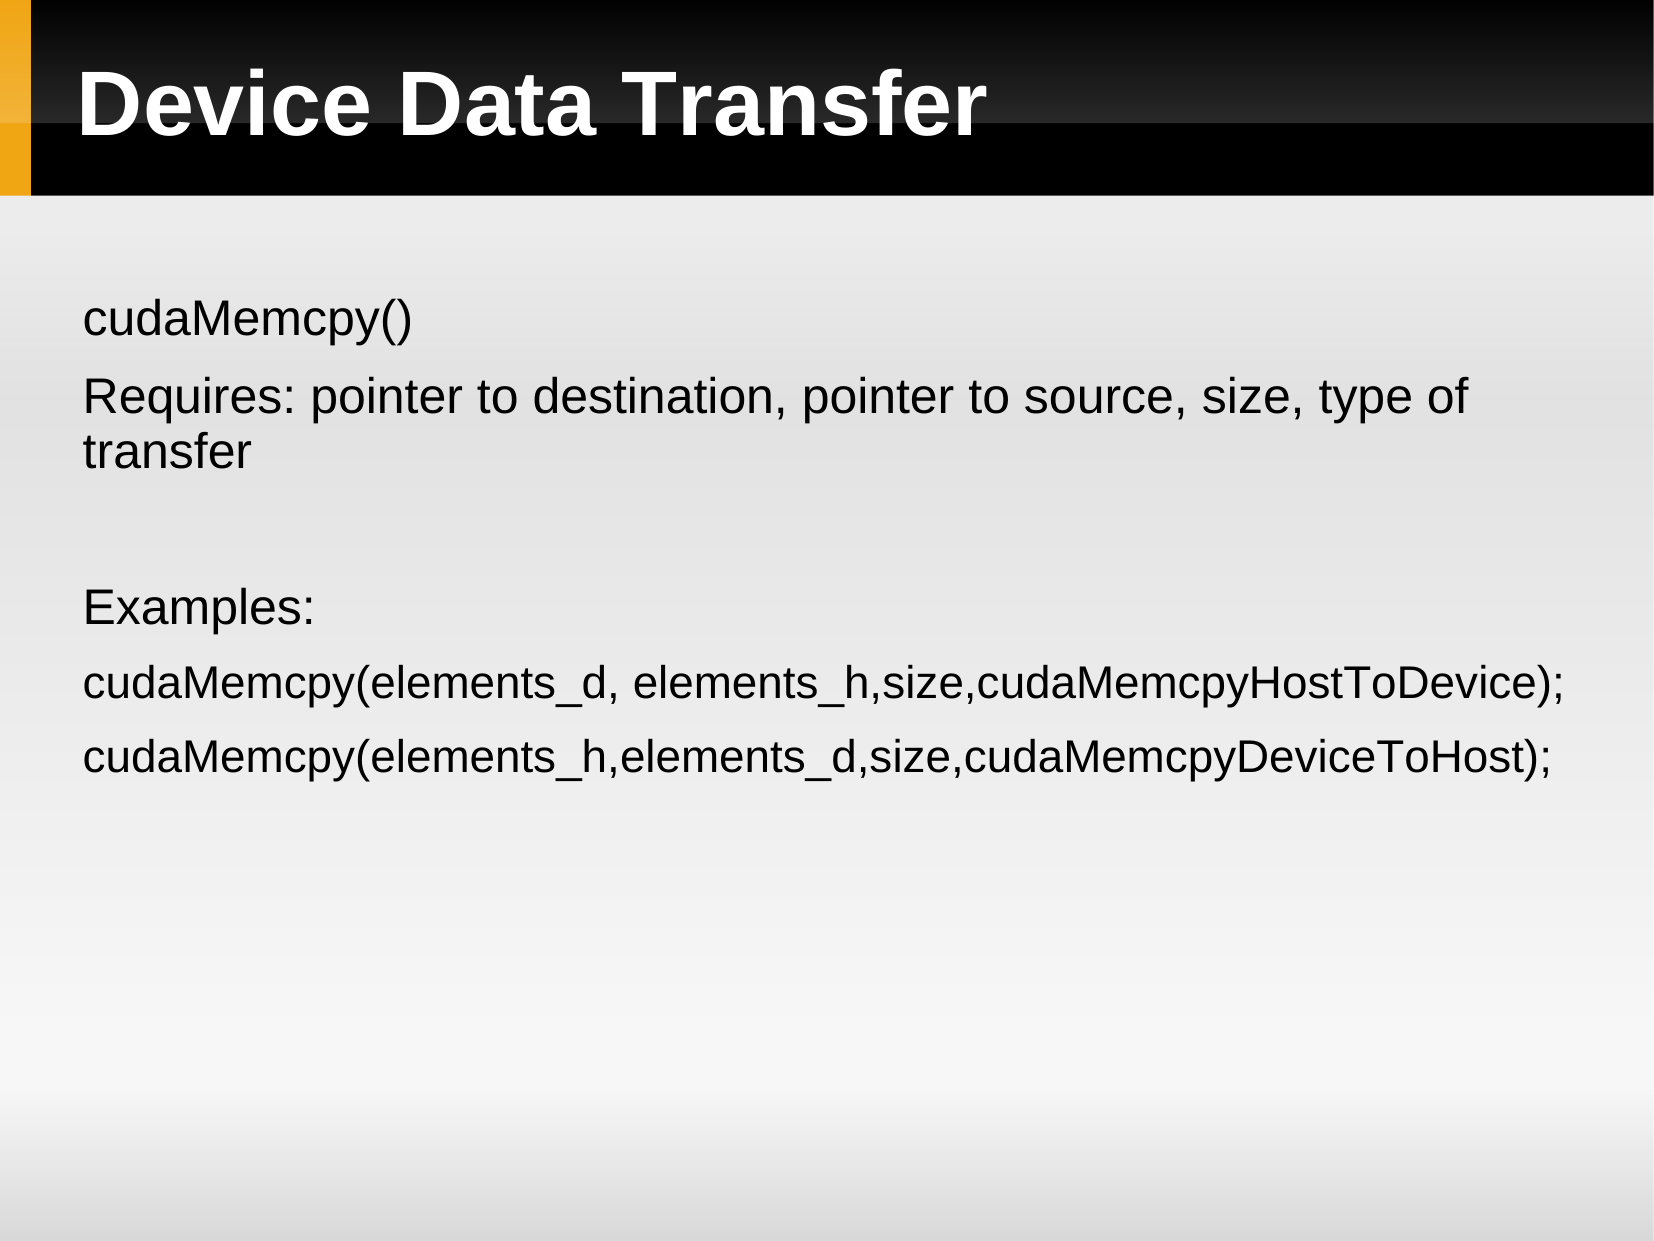

# Device Data Transfer
cudaMemcpy()
Requires: pointer to destination, pointer to source, size, type of transfer
Examples:
cudaMemcpy(elements_d, elements_h,size,cudaMemcpyHostToDevice);
cudaMemcpy(elements_h,elements_d,size,cudaMemcpyDeviceToHost);